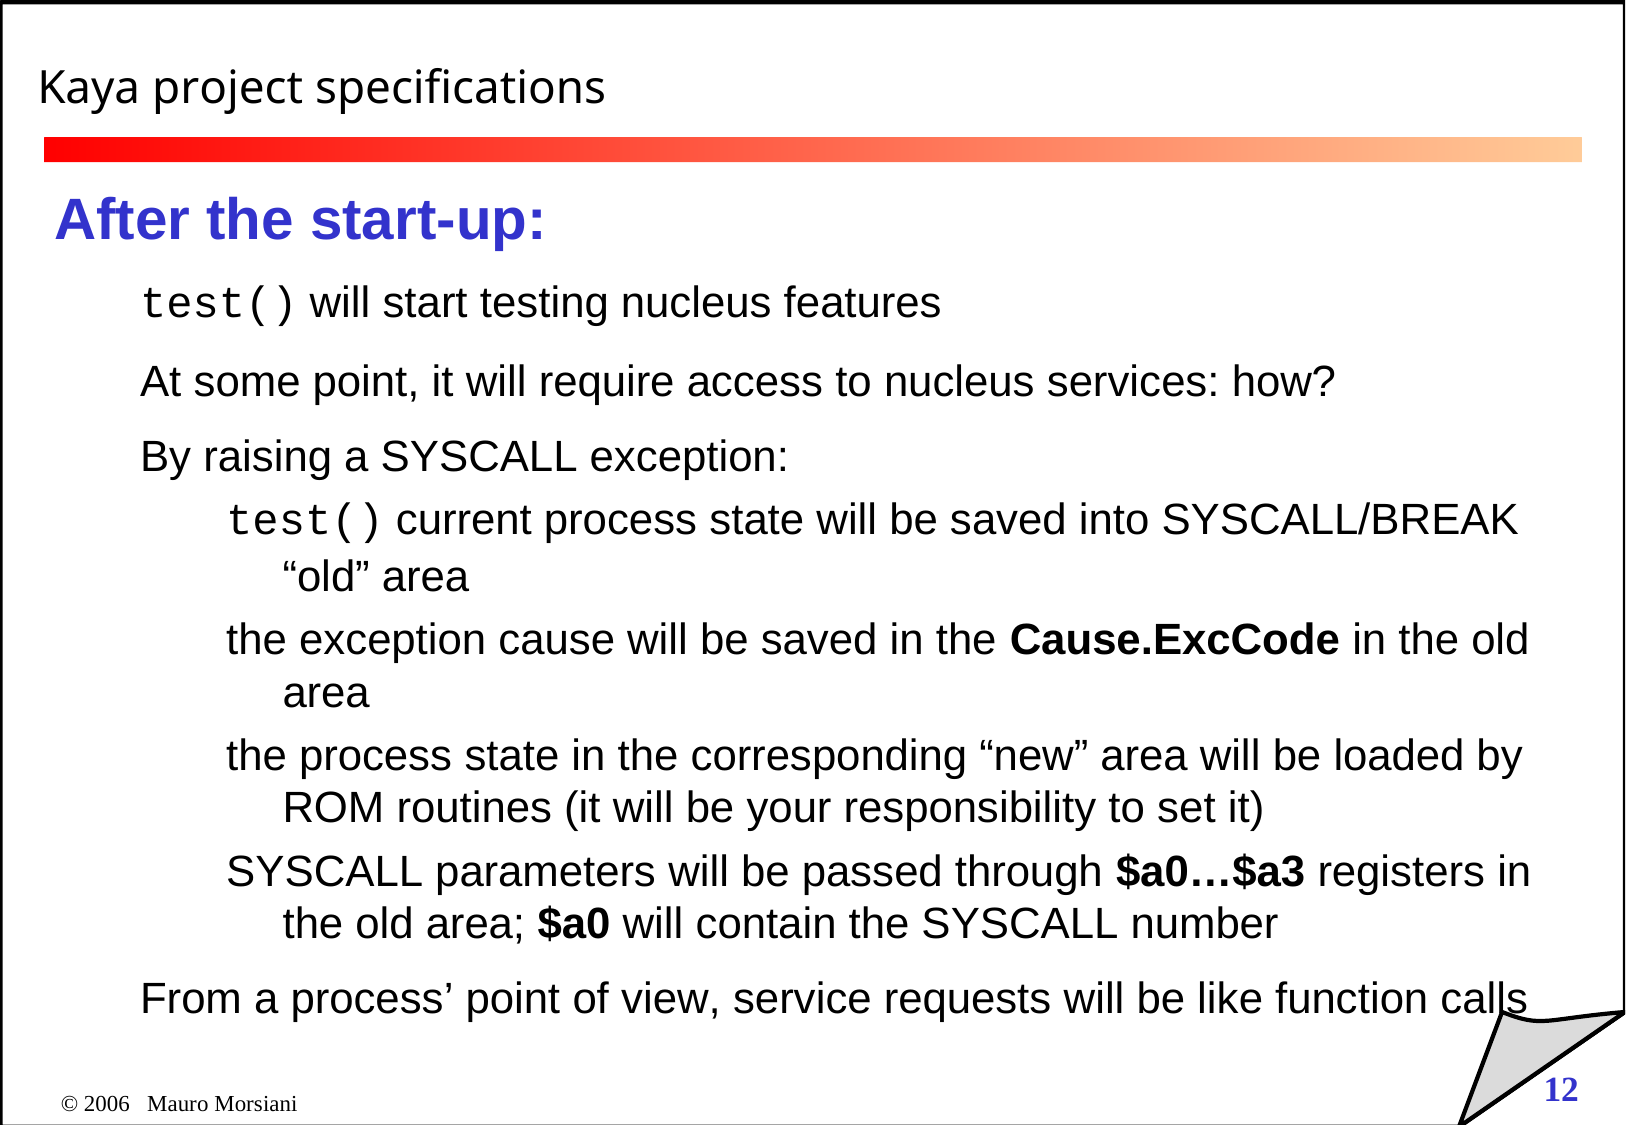

# Kaya project specifications
After the start-up:
test() will start testing nucleus features
At some point, it will require access to nucleus services: how?
By raising a SYSCALL exception:
test() current process state will be saved into SYSCALL/BREAK “old” area
the exception cause will be saved in the Cause.ExcCode in the old area
the process state in the corresponding “new” area will be loaded by ROM routines (it will be your responsibility to set it)
SYSCALL parameters will be passed through $a0…$a3 registers in the old area; $a0 will contain the SYSCALL number
From a process’ point of view, service requests will be like function calls